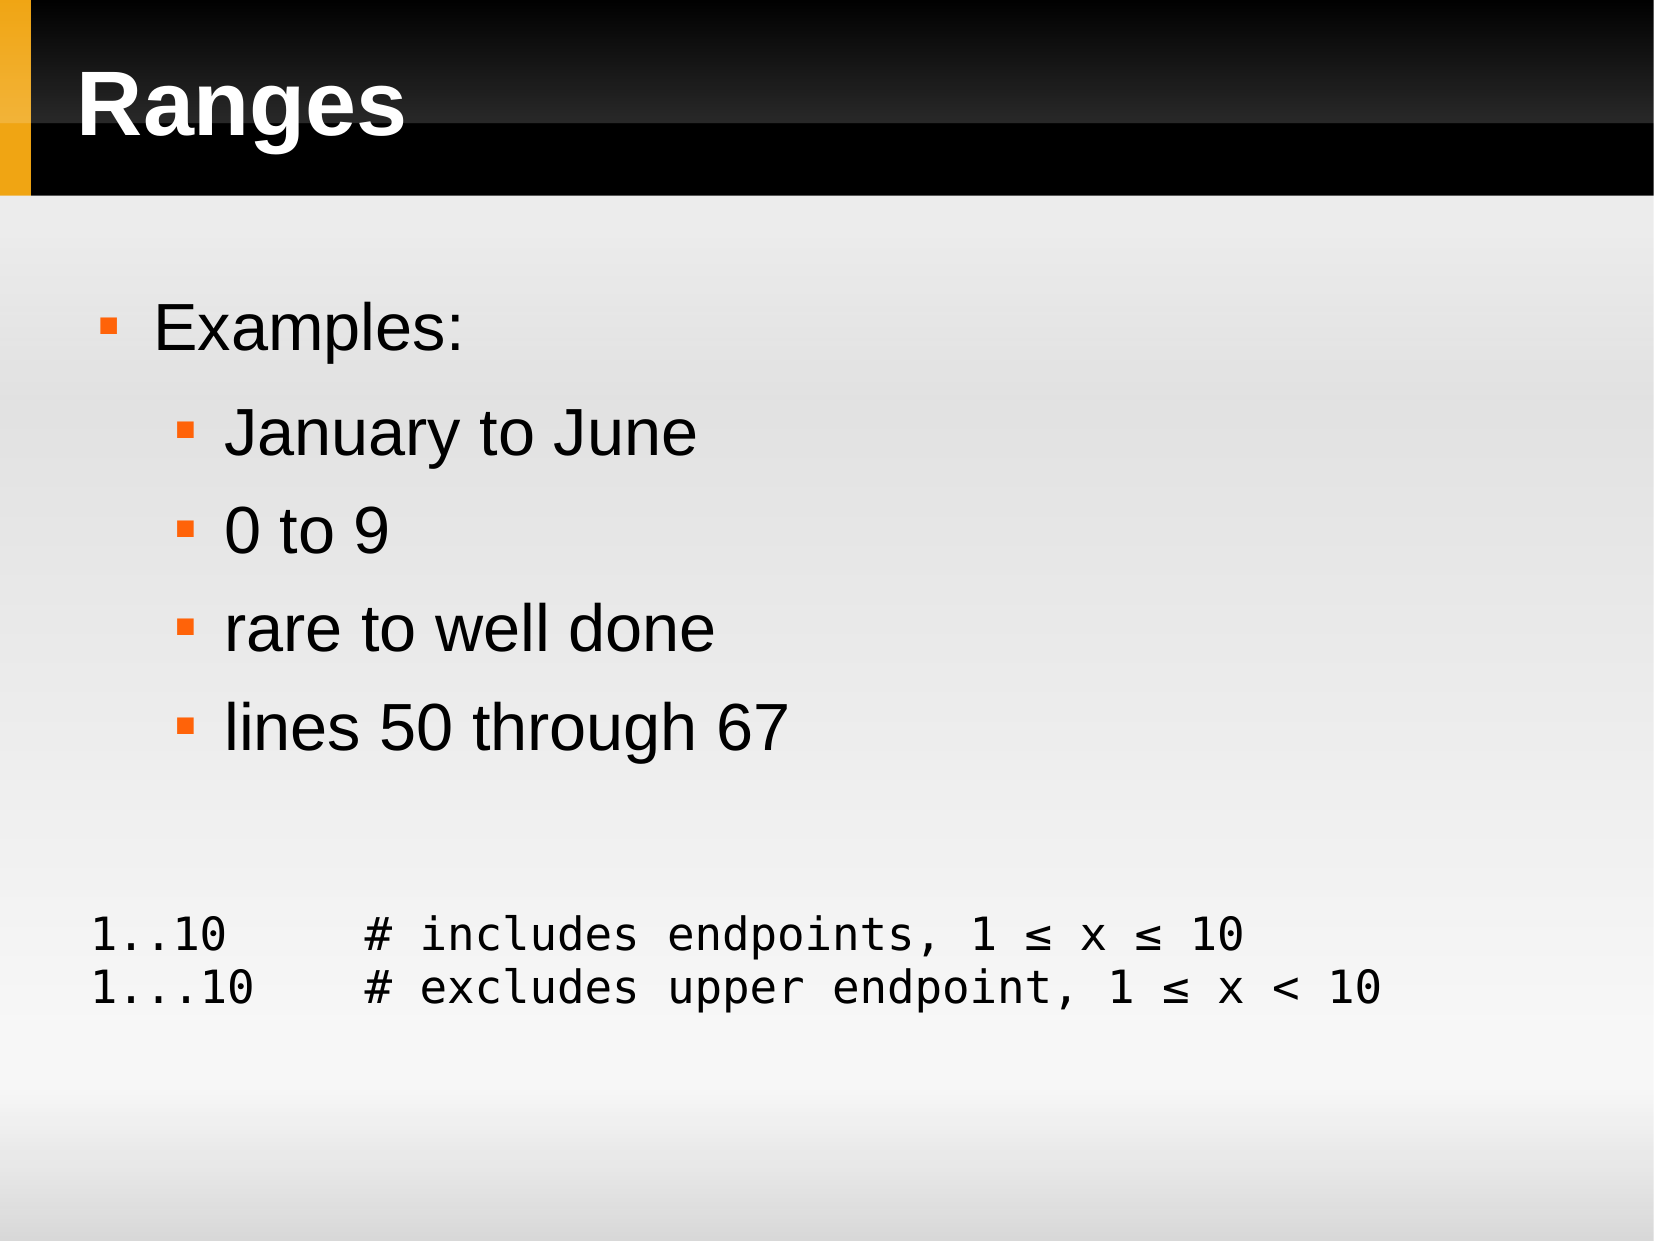

# Ranges
Examples:
January to June
0 to 9
rare to well done
lines 50 through 67
1..10 # includes endpoints, 1 ≤ x ≤ 10
1...10 # excludes upper endpoint, 1 ≤ x < 10